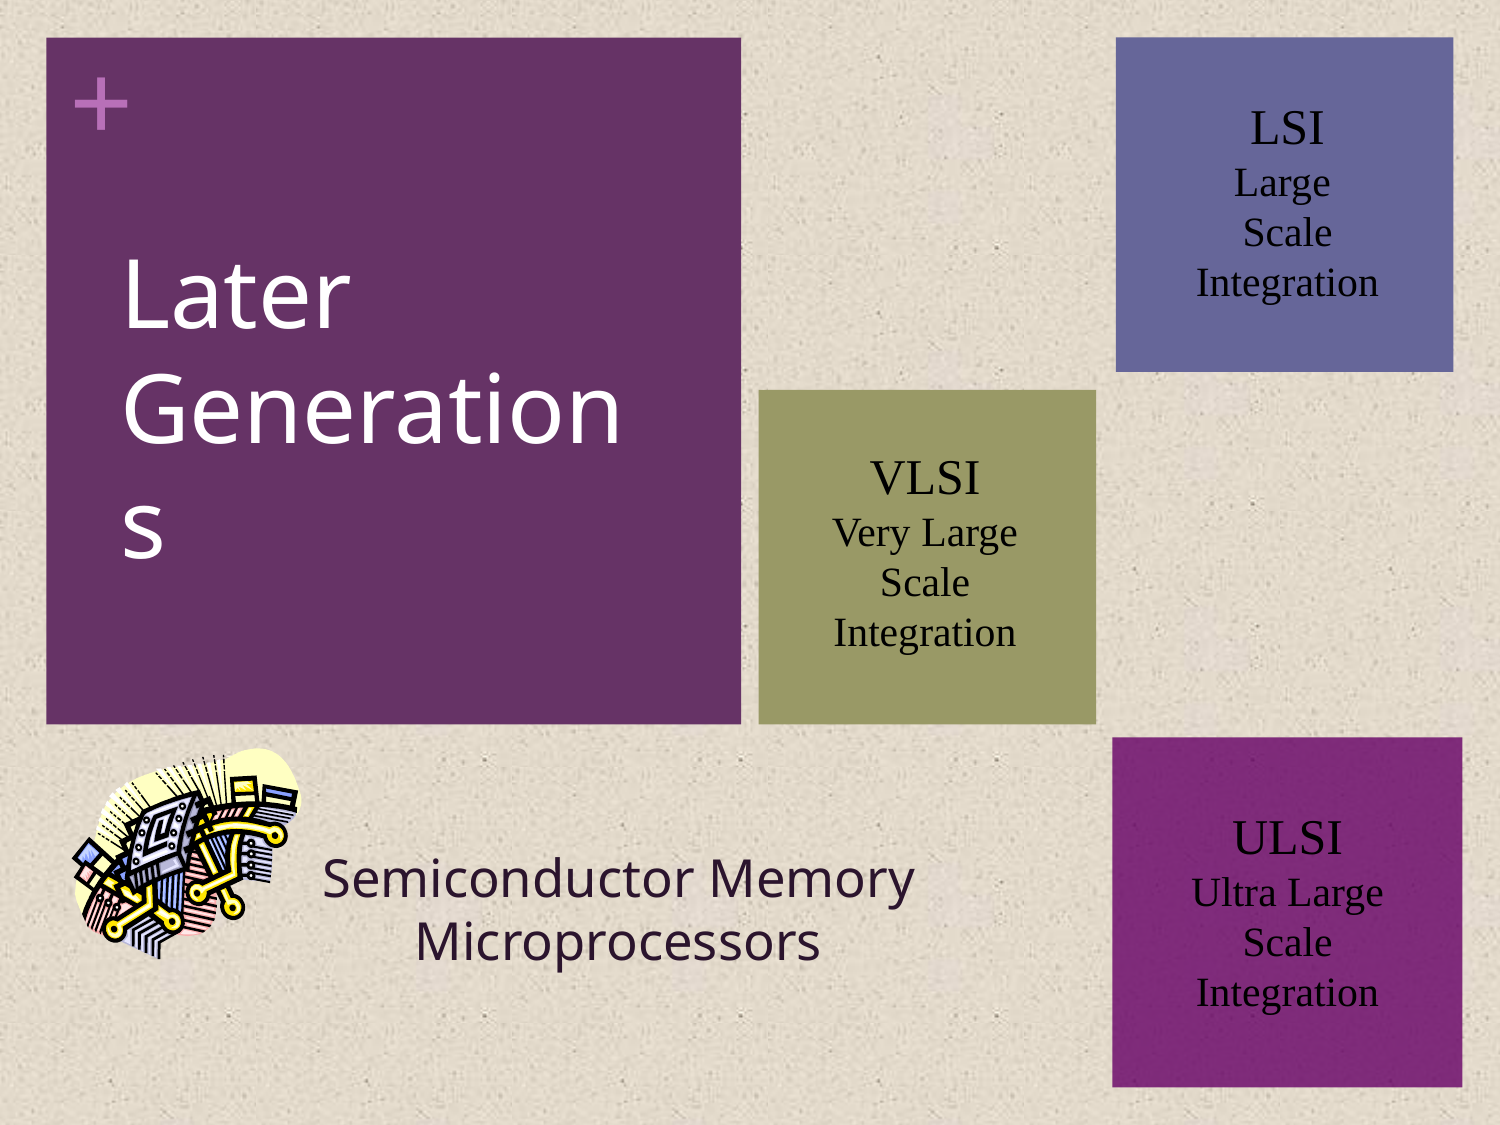

LSI
Large
Scale Integration
# Later
Generations
VLSI
Very Large Scale Integration
ULSI
Ultra Large
 Scale
Integration
Semiconductor Memory
Microprocessors